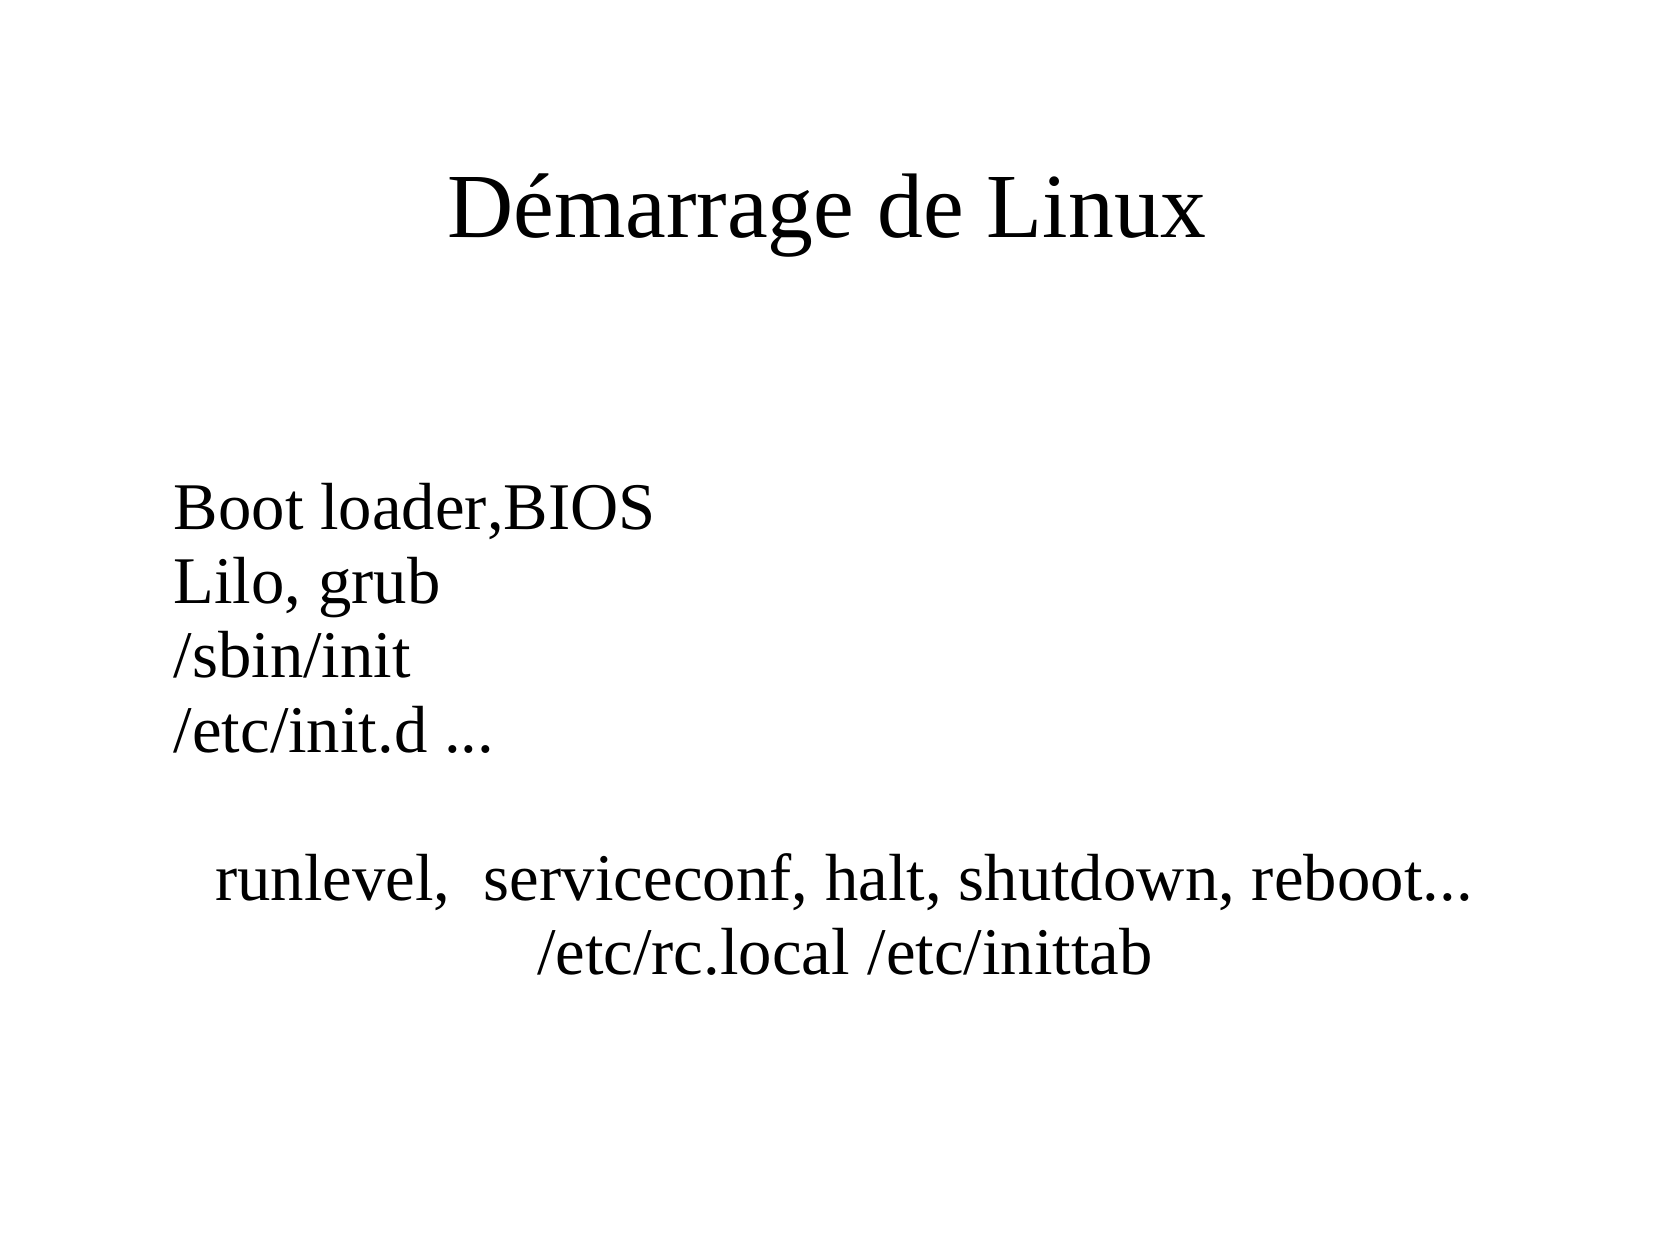

# Démarrage de Linux
 Boot loader,BIOS
 Lilo, grub
 /sbin/init
 /etc/init.d ...
runlevel, serviceconf, halt, shutdown, reboot...
/etc/rc.local	/etc/inittab